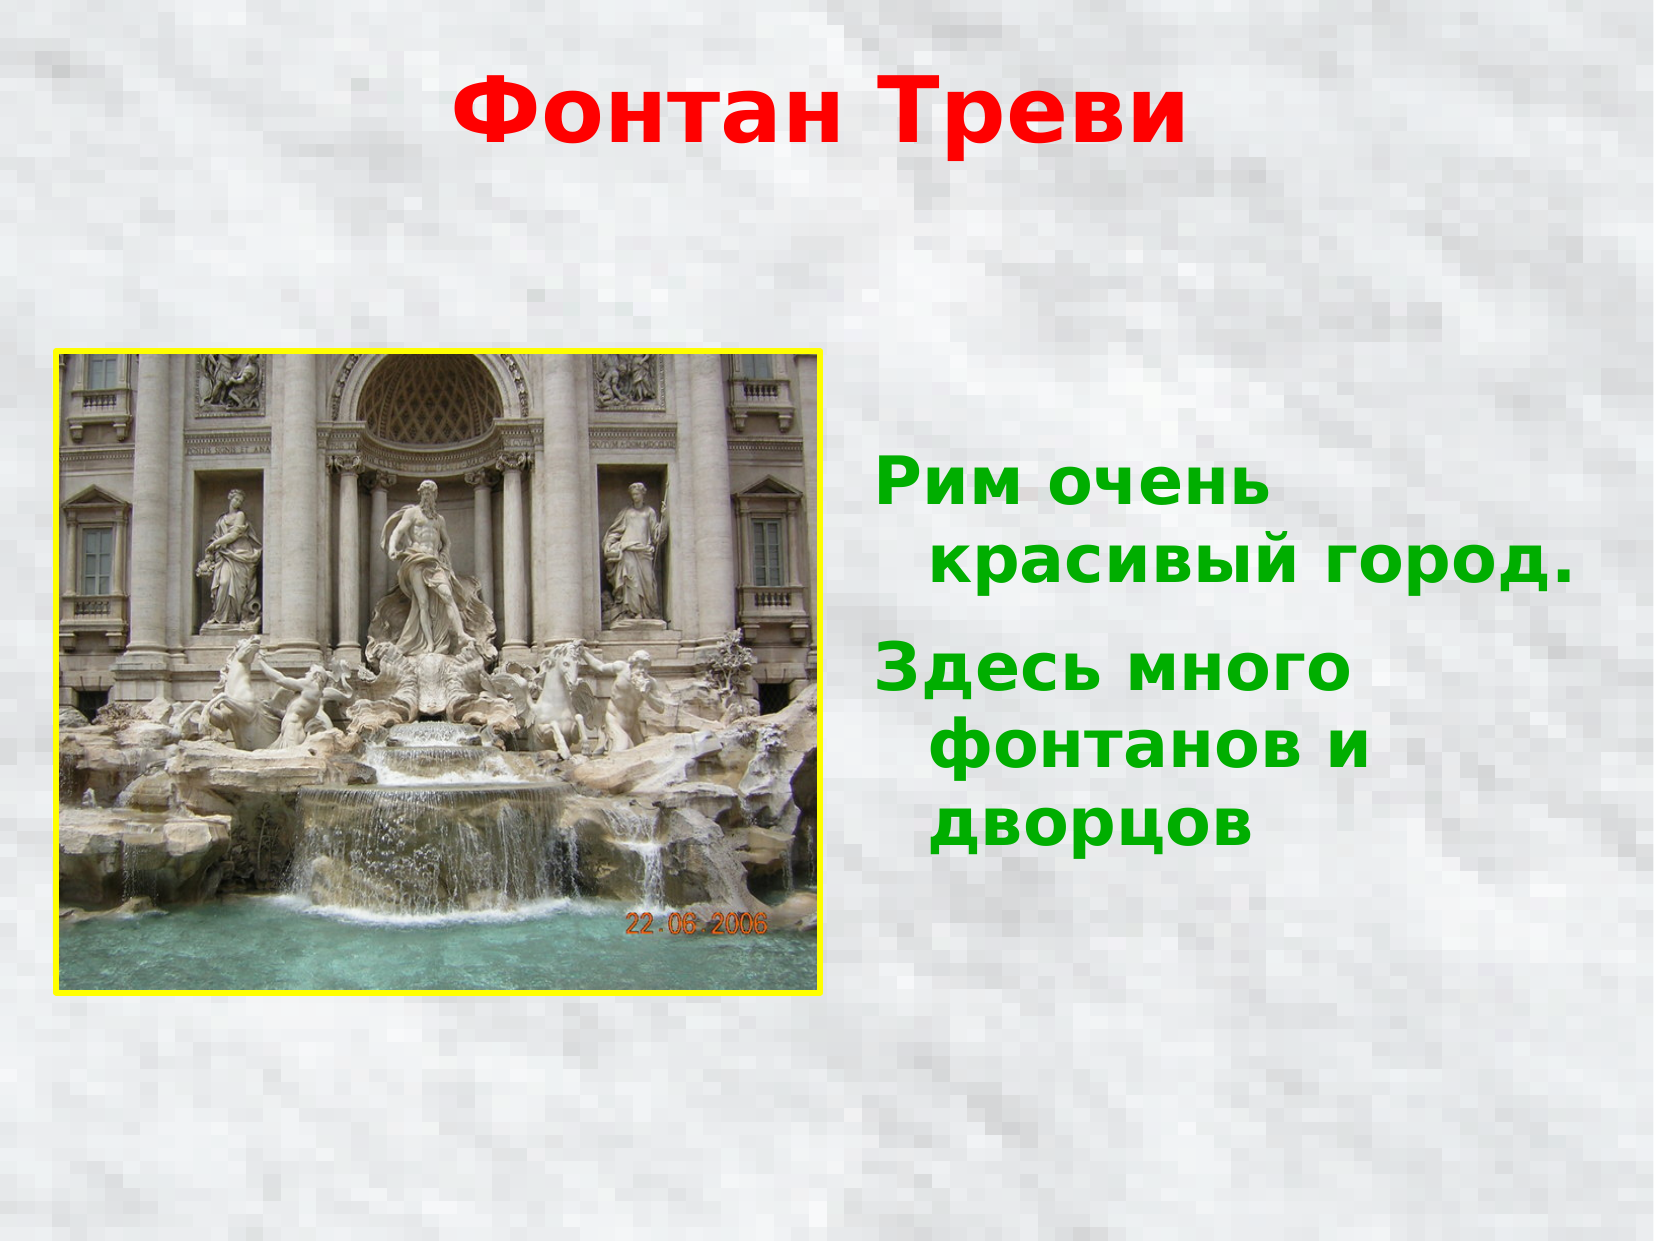

# Фонтан Треви
Рим очень красивый город.
Здесь много фонтанов и дворцов